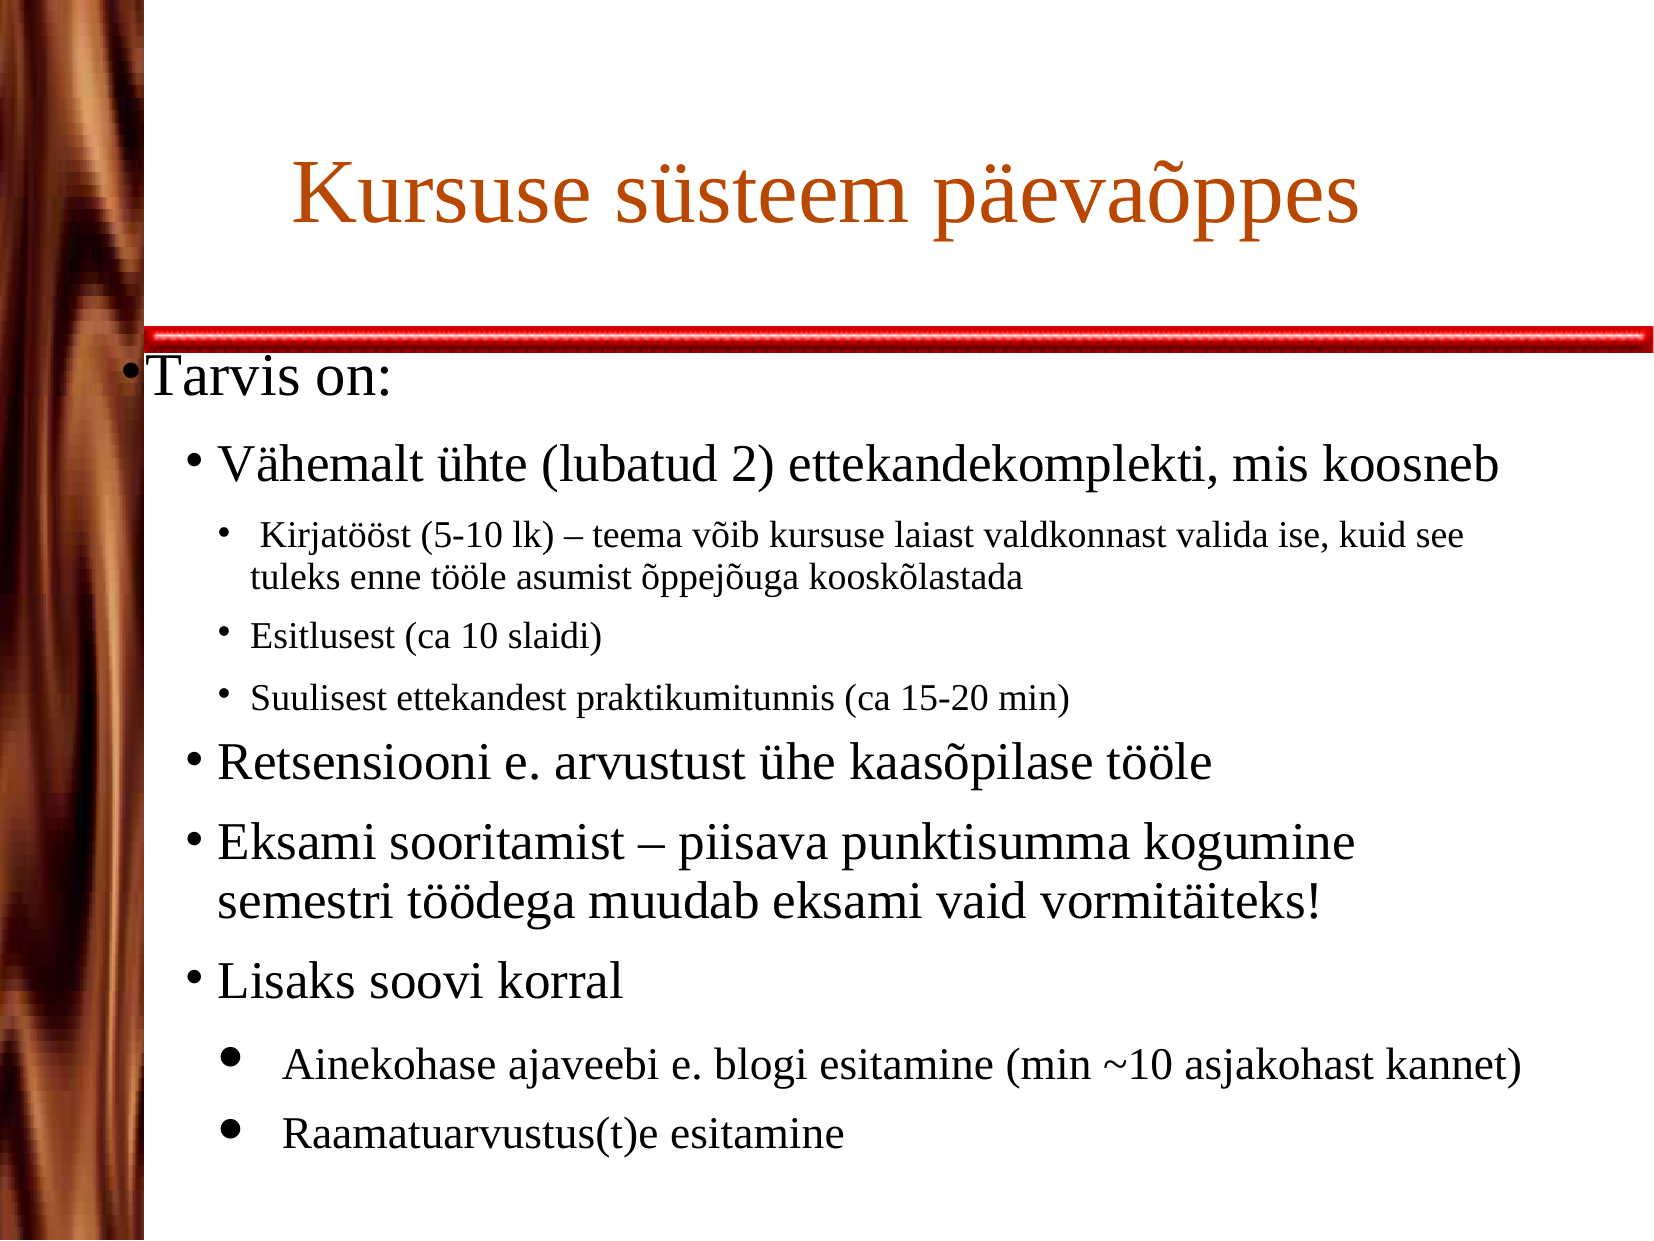

# Kursuse süsteem päevaõppes
Tarvis on:
Vähemalt ühte (lubatud 2) ettekandekomplekti, mis koosneb
 Kirjatööst (5-10 lk) – teema võib kursuse laiast valdkonnast valida ise, kuid see tuleks enne tööle asumist õppejõuga kooskõlastada
Esitlusest (ca 10 slaidi)‏
Suulisest ettekandest praktikumitunnis (ca 15-20 min)‏
Retsensiooni e. arvustust ühe kaasõpilase tööle
Eksami sooritamist – piisava punktisumma kogumine semestri töödega muudab eksami vaid vormitäiteks!
Lisaks soovi korral
Ainekohase ajaveebi e. blogi esitamine (min ~10 asjakohast kannet)‏
Raamatuarvustus(t)e esitamine